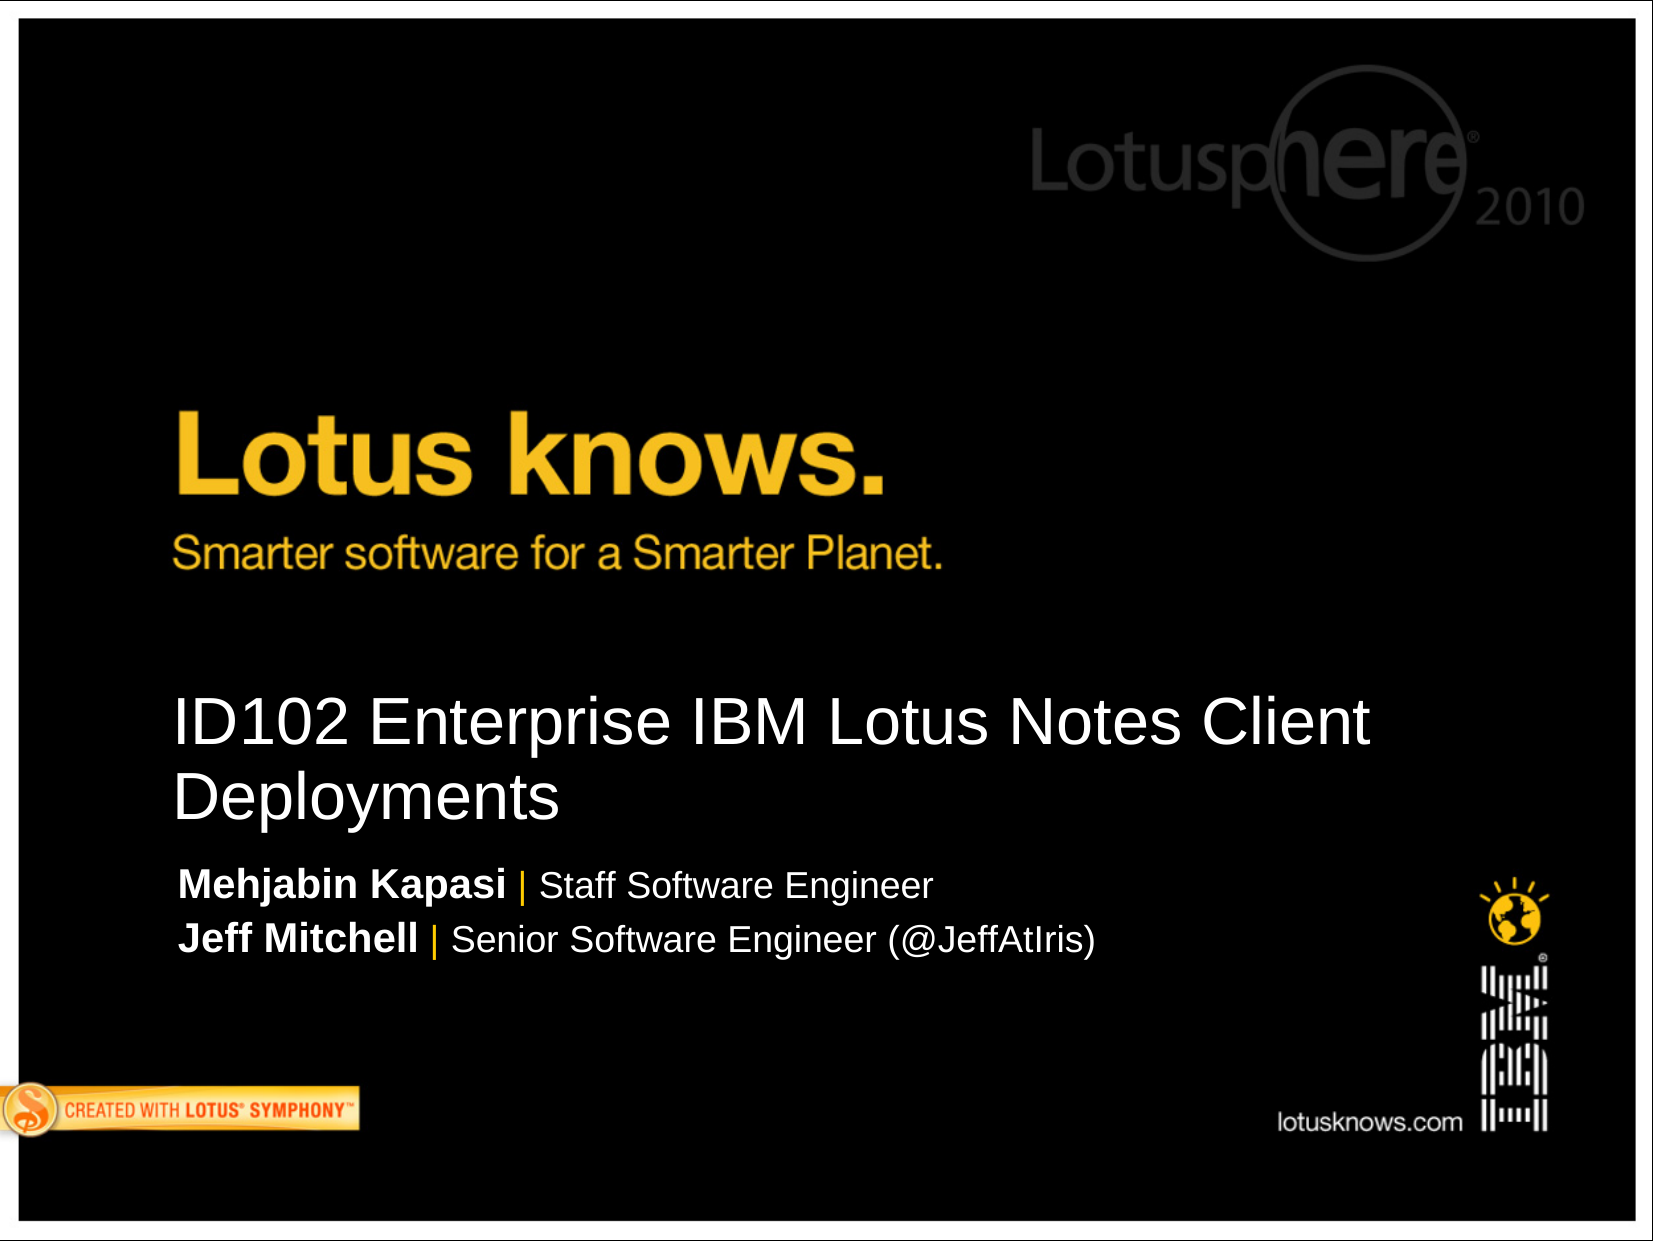

# ID102 Enterprise IBM Lotus Notes Client Deployments
Mehjabin Kapasi | Staff Software Engineer
Jeff Mitchell | Senior Software Engineer (@JeffAtIris)